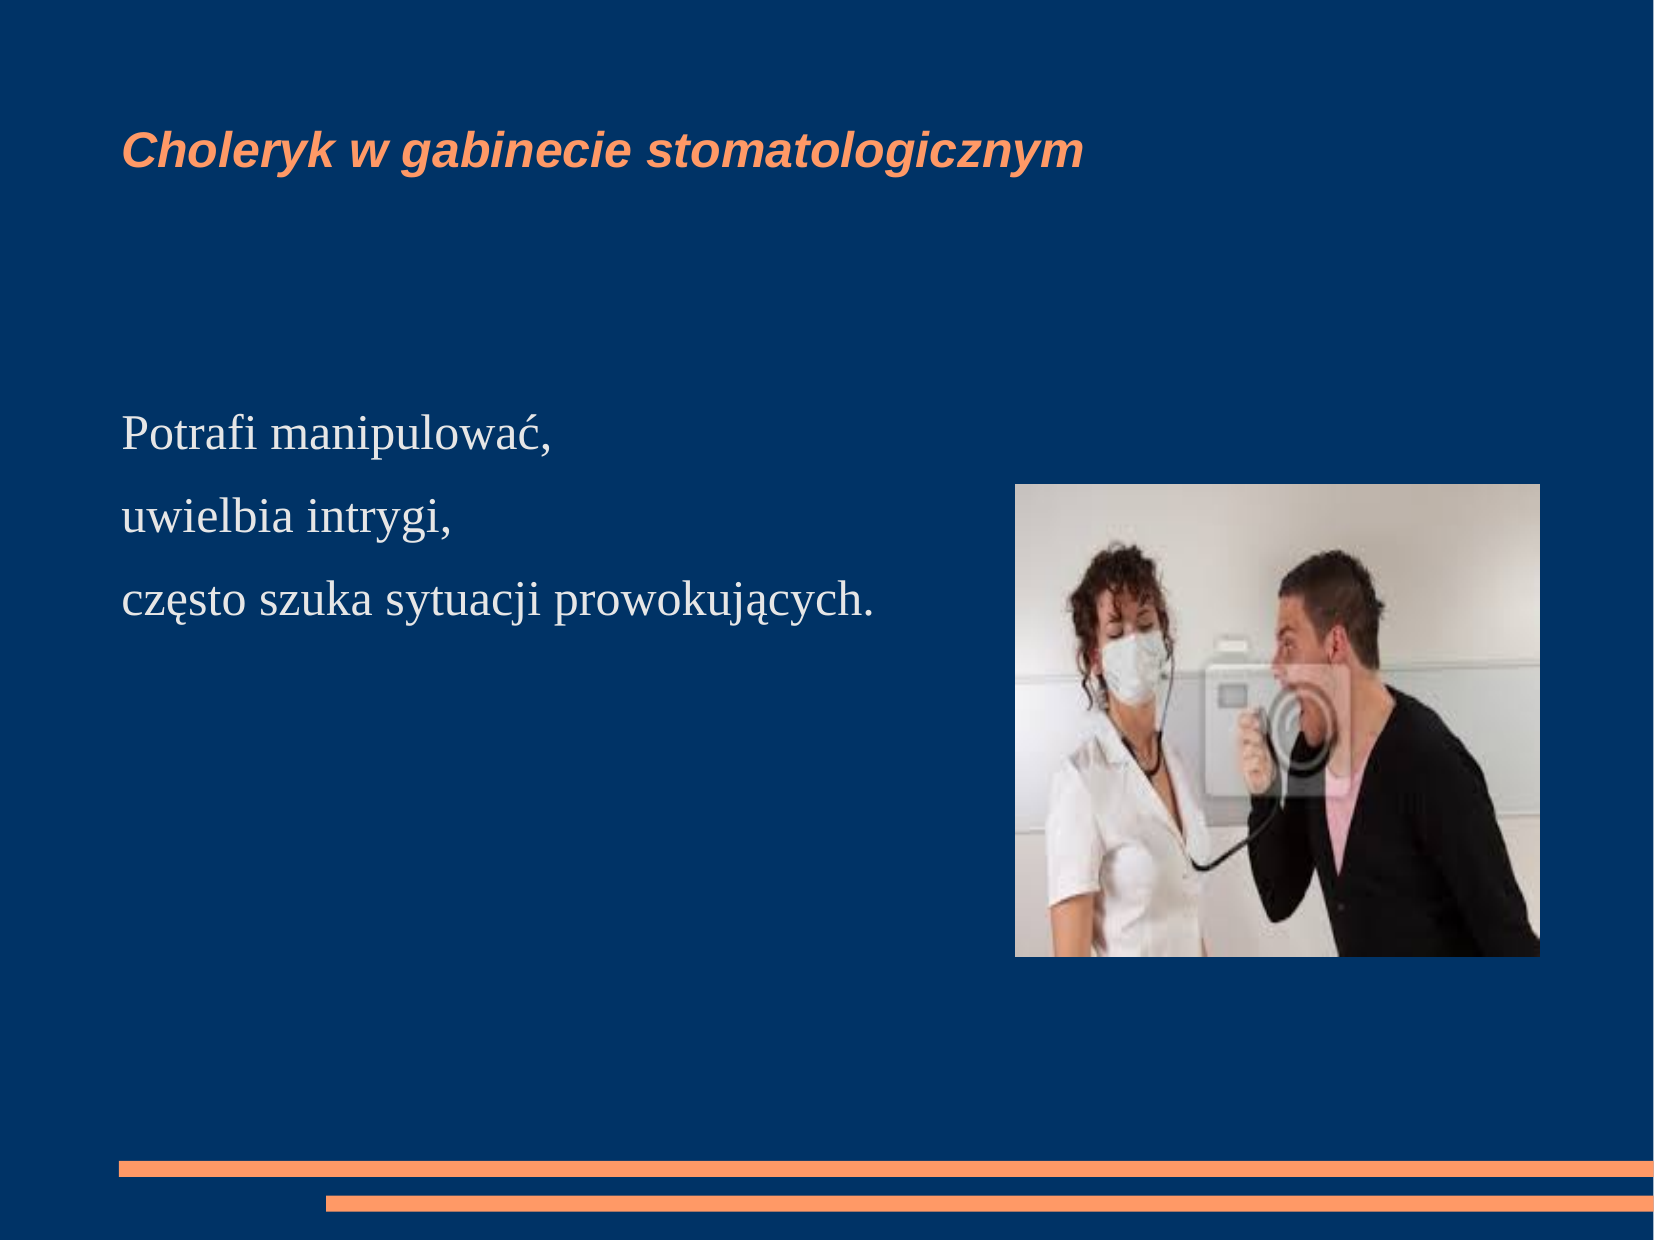

# Choleryk w gabinecie stomatologicznym
Potrafi manipulować,
uwielbia intrygi,
często szuka sytuacji prowokujących.